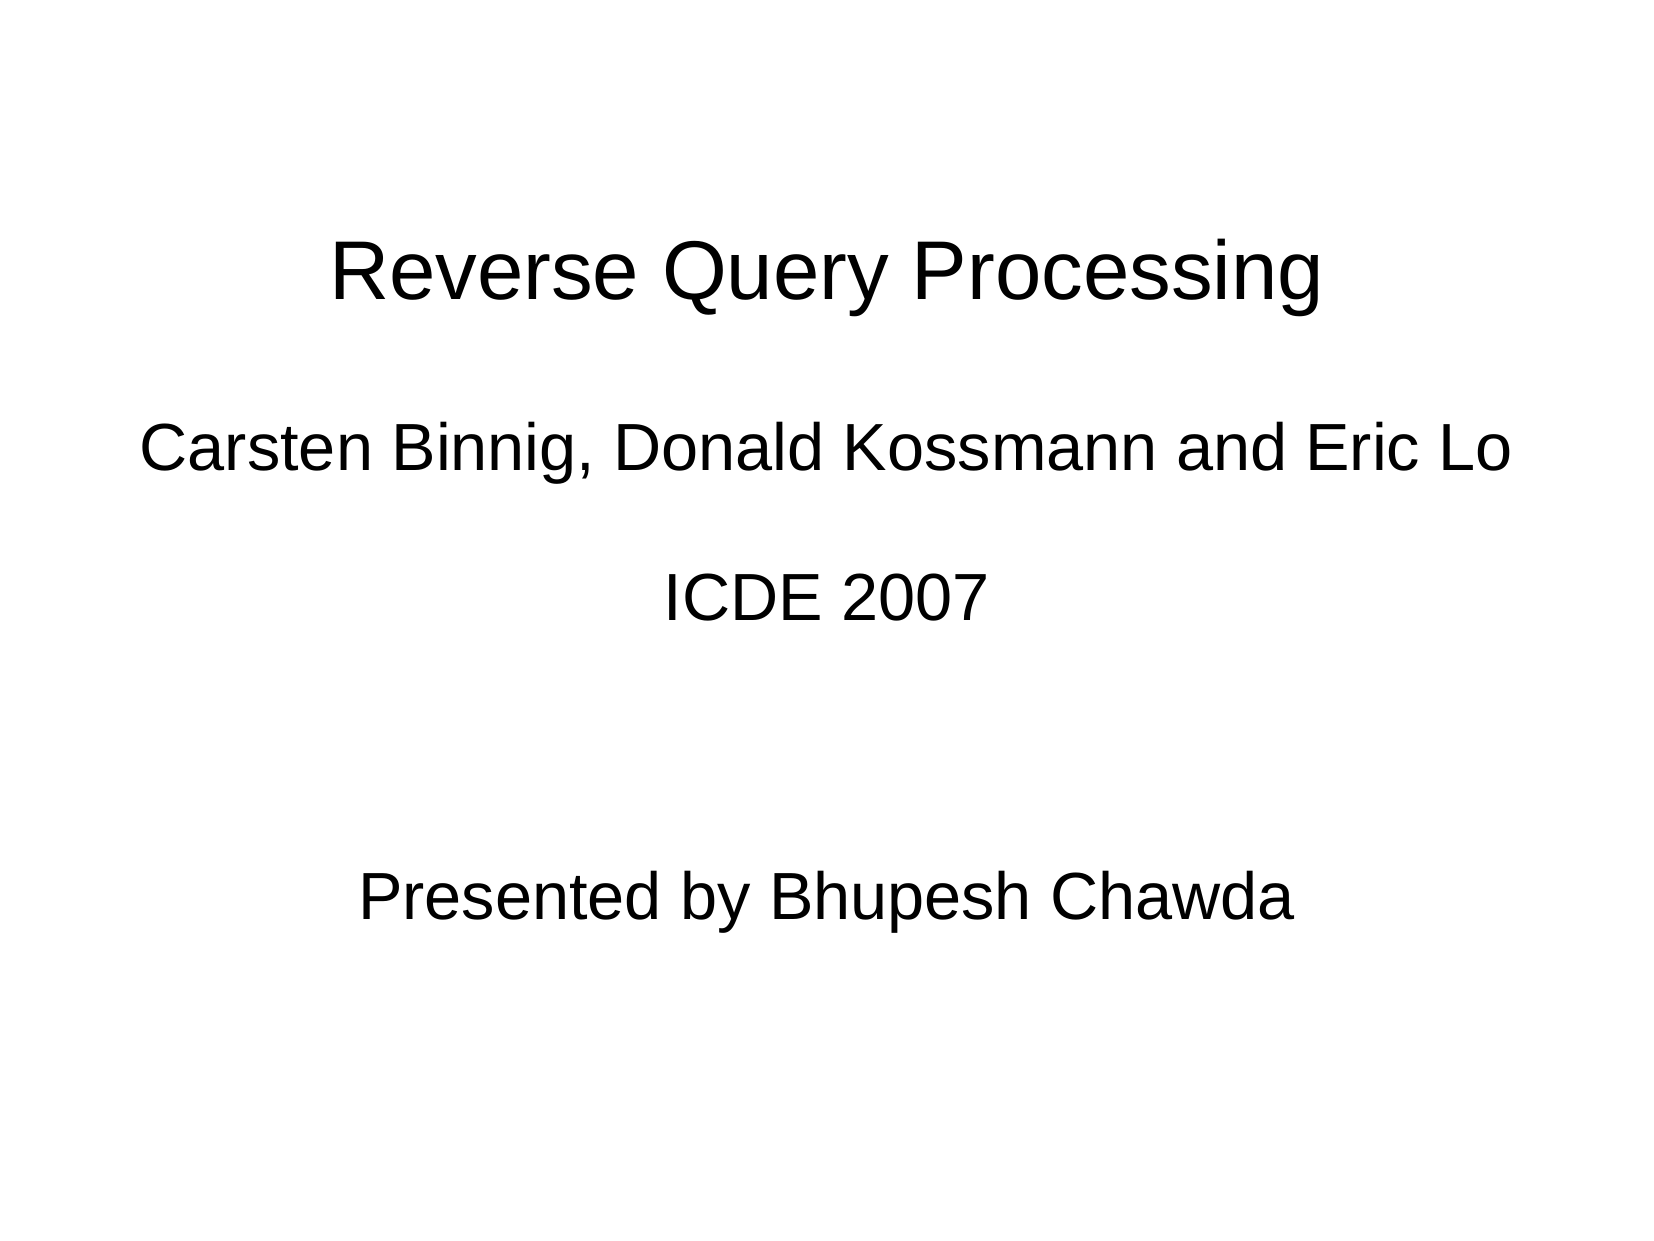

# Reverse Query Processing
Carsten Binnig, Donald Kossmann and Eric Lo
ICDE 2007
Presented by Bhupesh Chawda